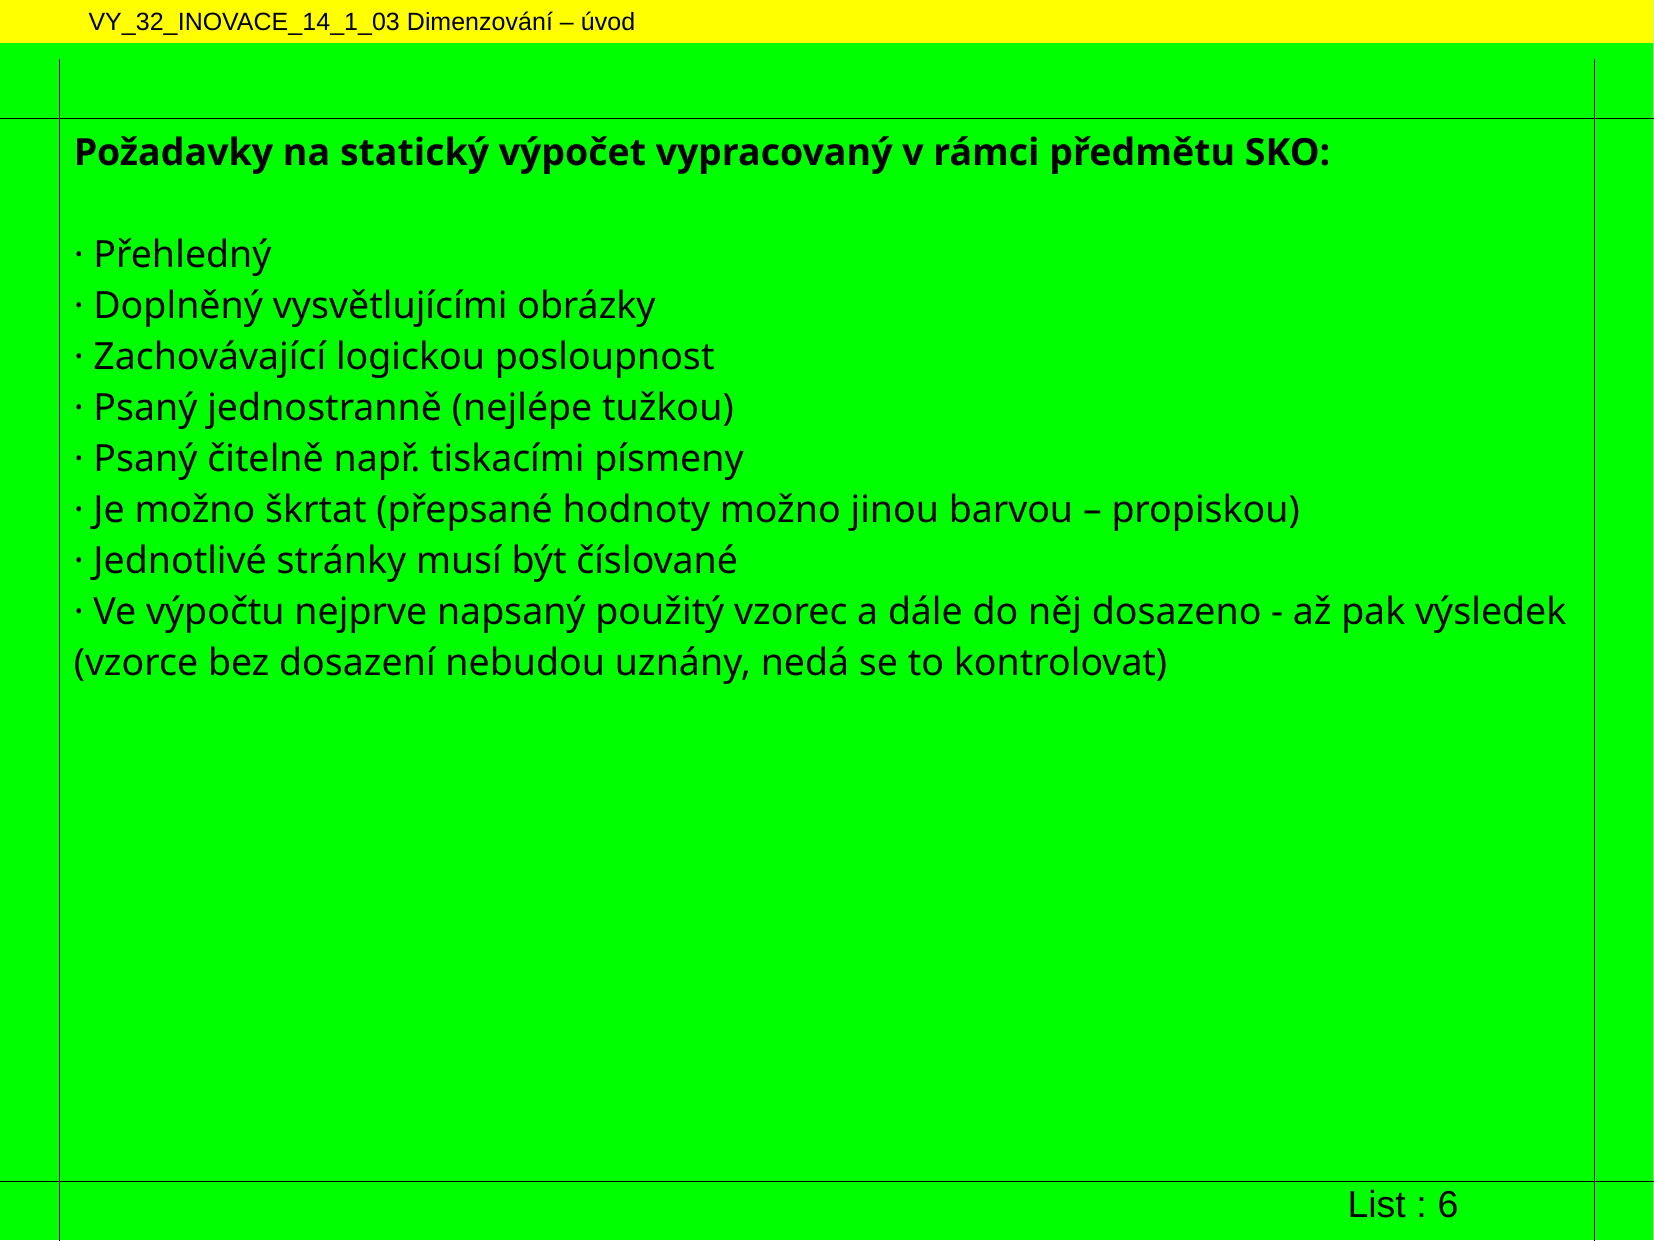

VY_32_INOVACE_14_1_03 Dimenzování – úvod
Požadavky na statický výpočet vypracovaný v rámci předmětu SKO:
· Přehledný
· Doplněný vysvětlujícími obrázky
· Zachovávající logickou posloupnost
· Psaný jednostranně (nejlépe tužkou)
· Psaný čitelně např. tiskacími písmeny
· Je možno škrtat (přepsané hodnoty možno jinou barvou – propiskou)
· Jednotlivé stránky musí být číslované
· Ve výpočtu nejprve napsaný použitý vzorec a dále do něj dosazeno - až pak výsledek
(vzorce bez dosazení nebudou uznány, nedá se to kontrolovat)
List :